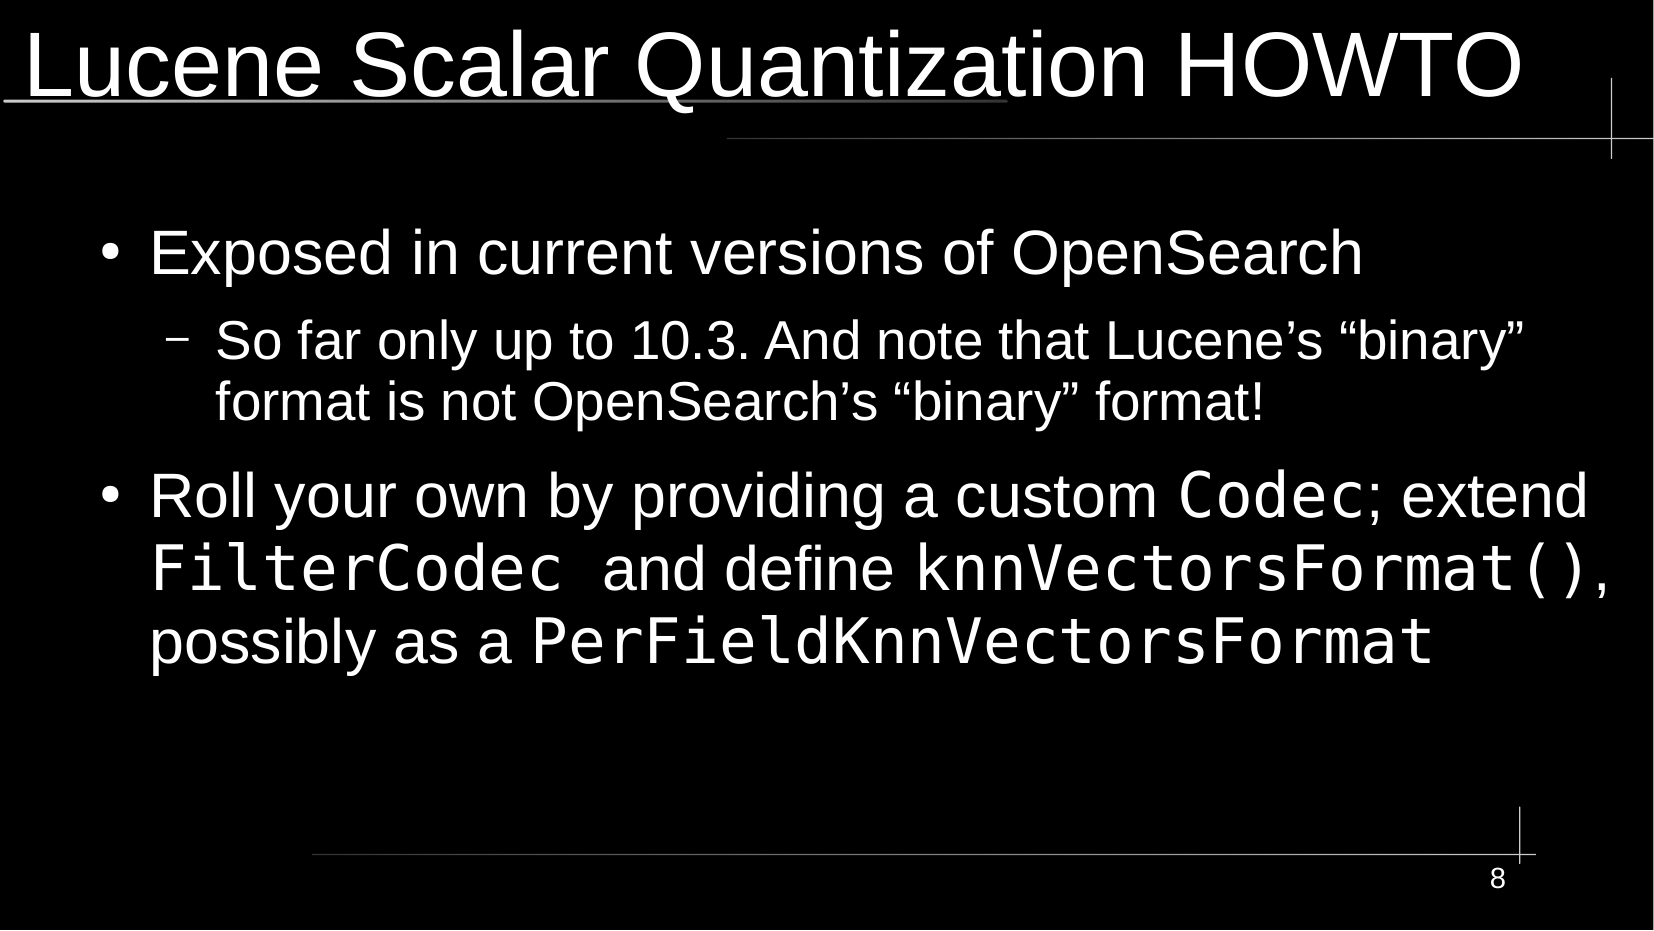

# Lucene Scalar Quantization HOWTO
Exposed in current versions of OpenSearch
So far only up to 10.3. And note that Lucene’s “binary” format is not OpenSearch’s “binary” format!
Roll your own by providing a custom Codec; extend FilterCodec and define knnVectorsFormat(), possibly as a PerFieldKnnVectorsFormat
8